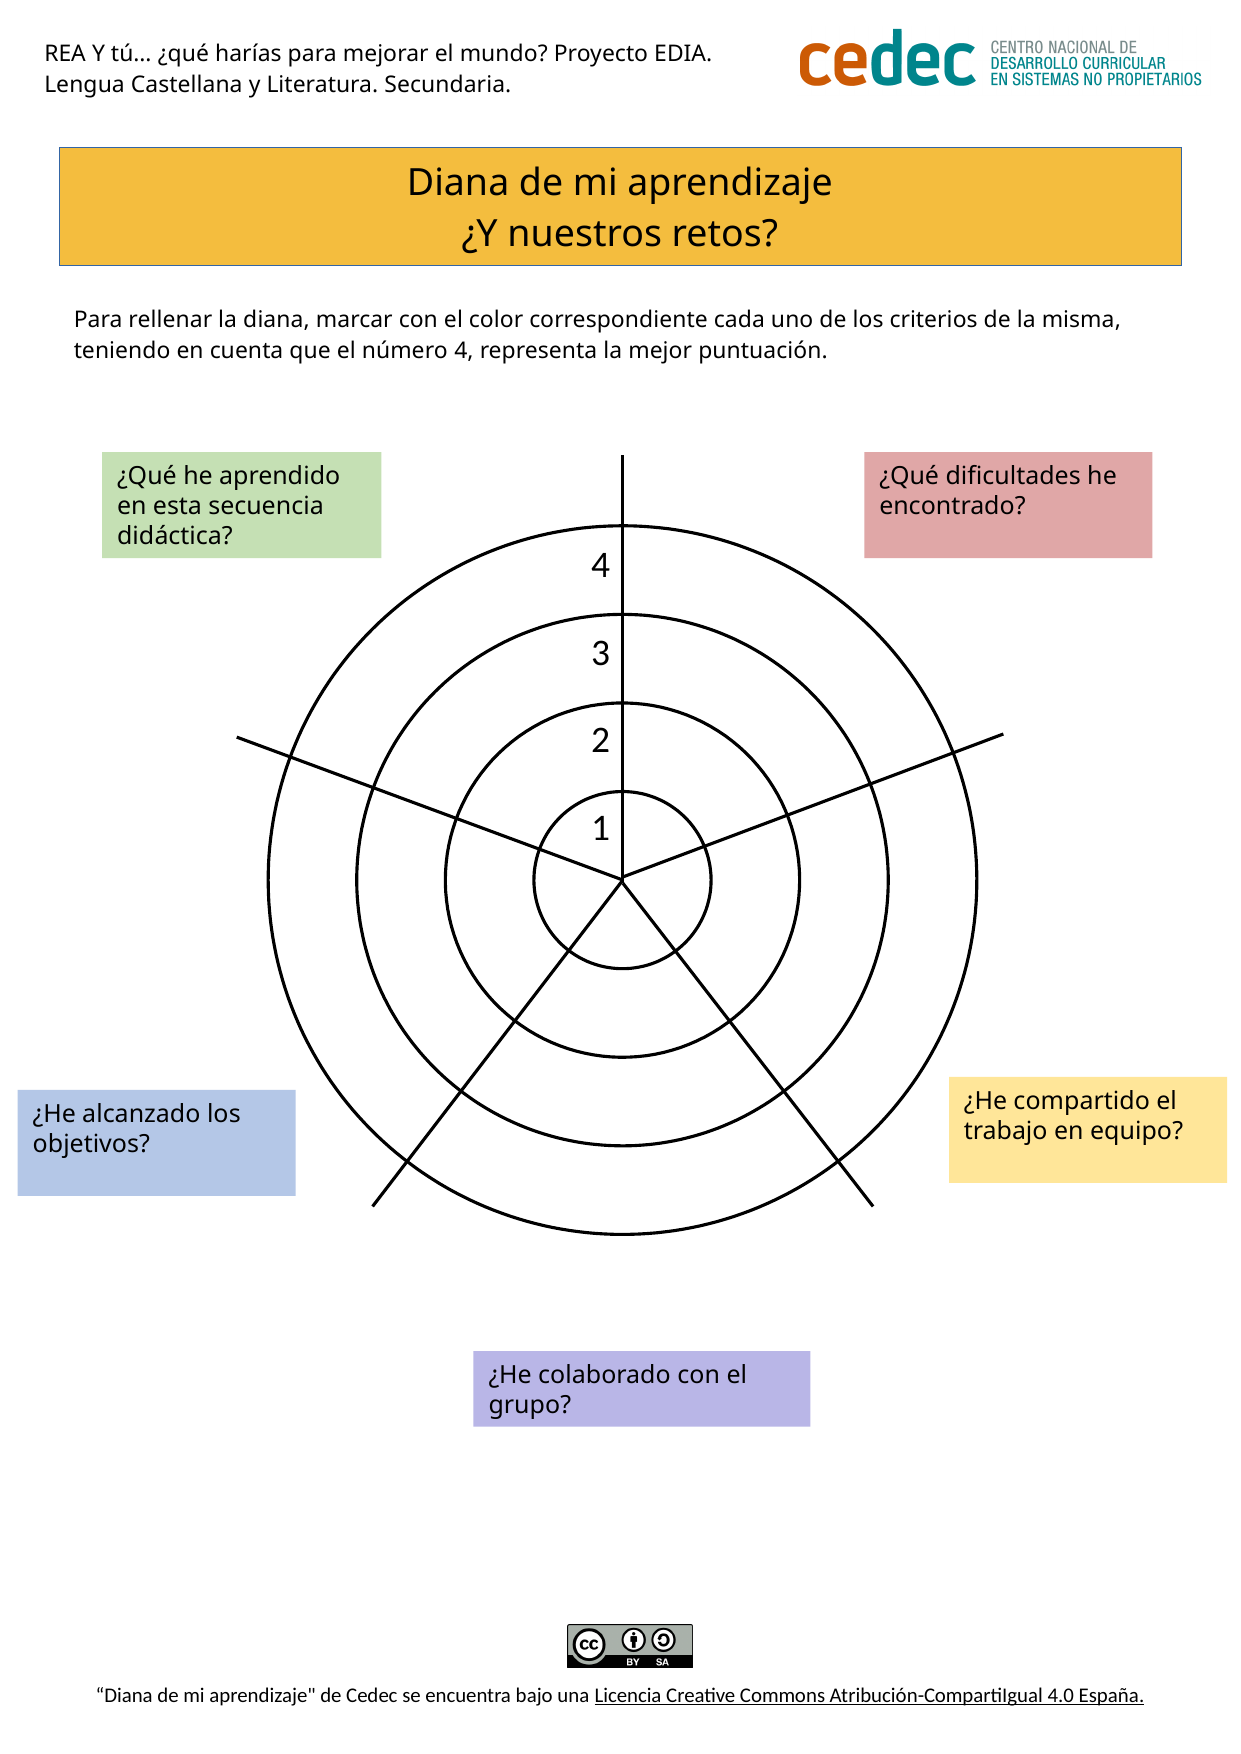

REA Y tú… ¿qué harías para mejorar el mundo? Proyecto EDIA.
Lengua Castellana y Literatura. Secundaria.
Diana de mi aprendizaje
¿Y nuestros retos?
Para rellenar la diana, marcar con el color correspondiente cada uno de los criterios de la misma, teniendo en cuenta que el número 4, representa la mejor puntuación.
¿Qué he aprendido en esta secuencia didáctica?
¿Qué dificultades he encontrado?
4
3
2
1
¿He compartido el trabajo en equipo?
¿He alcanzado los objetivos?
¿He colaborado con el grupo?
“Diana de mi aprendizaje" de Cedec se encuentra bajo una Licencia Creative Commons Atribución-CompartiIgual 4.0 España.